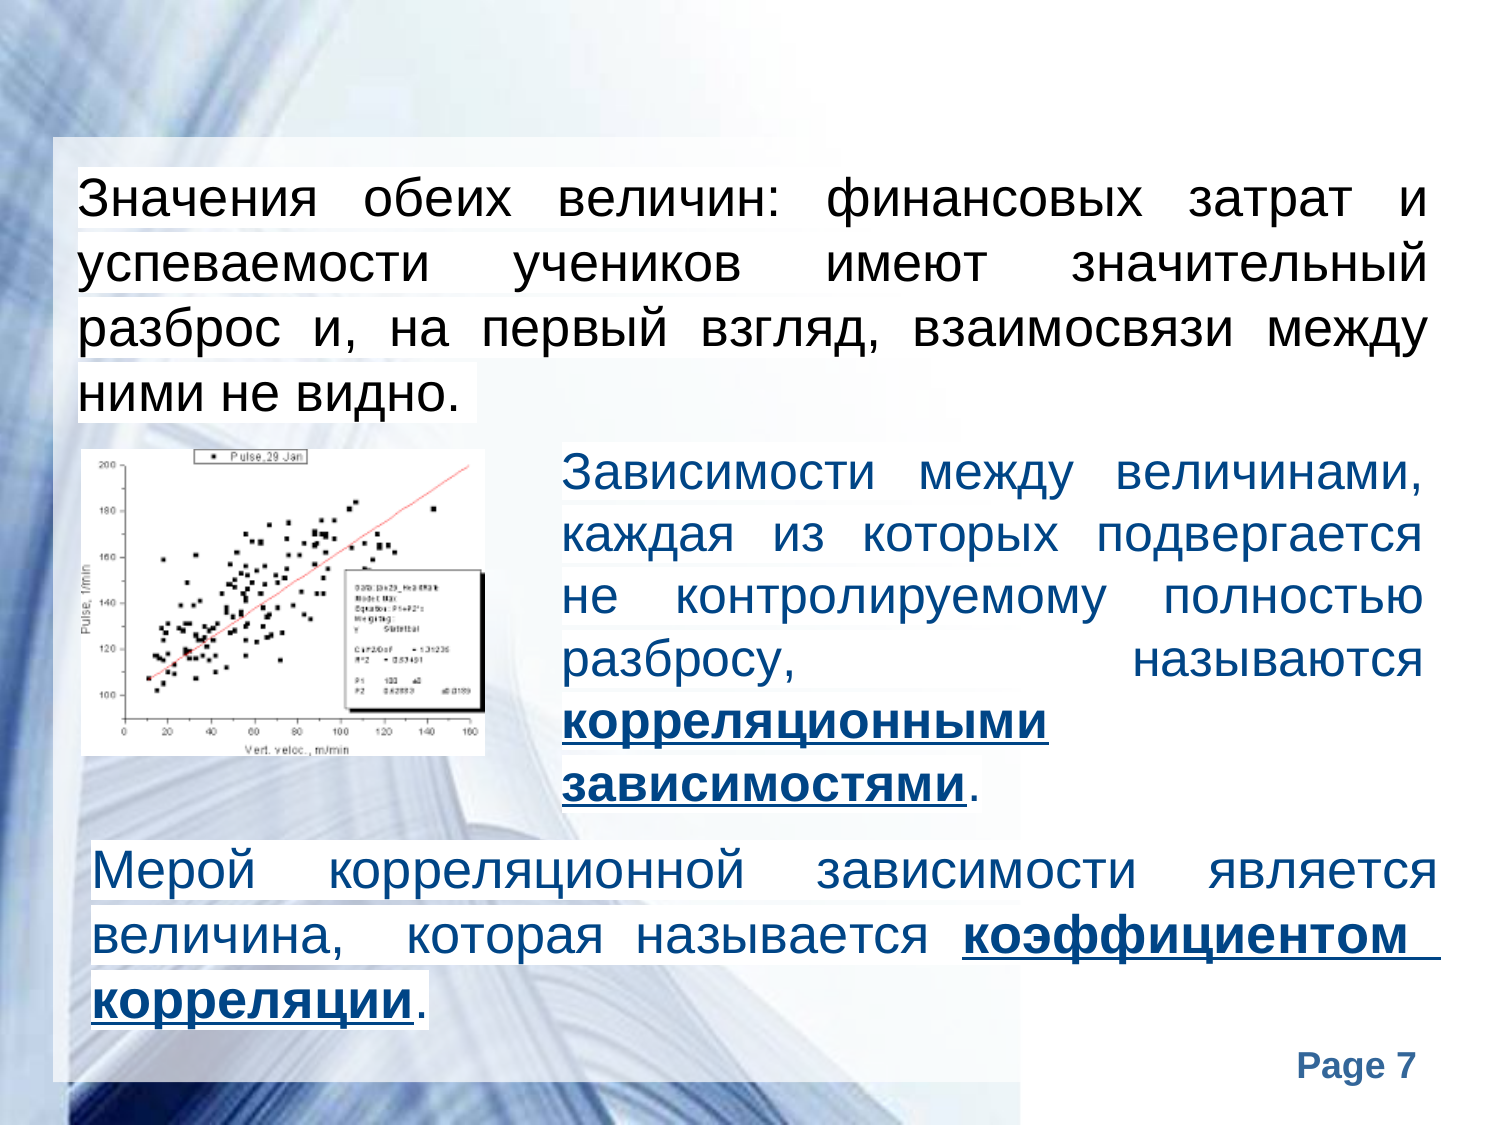

Значения обеих величин: финансовых затрат и успеваемости учеников имеют значительный разброс и, на первый взгляд, взаимосвязи между ними не видно.
# Зависимости между величинами, каждая из которых подвергается не контролируемому полностью разбросу, называются корреляционными зависимостями.
Мерой корреляционной зависимости является величина, которая называется коэффициентом корреляции.